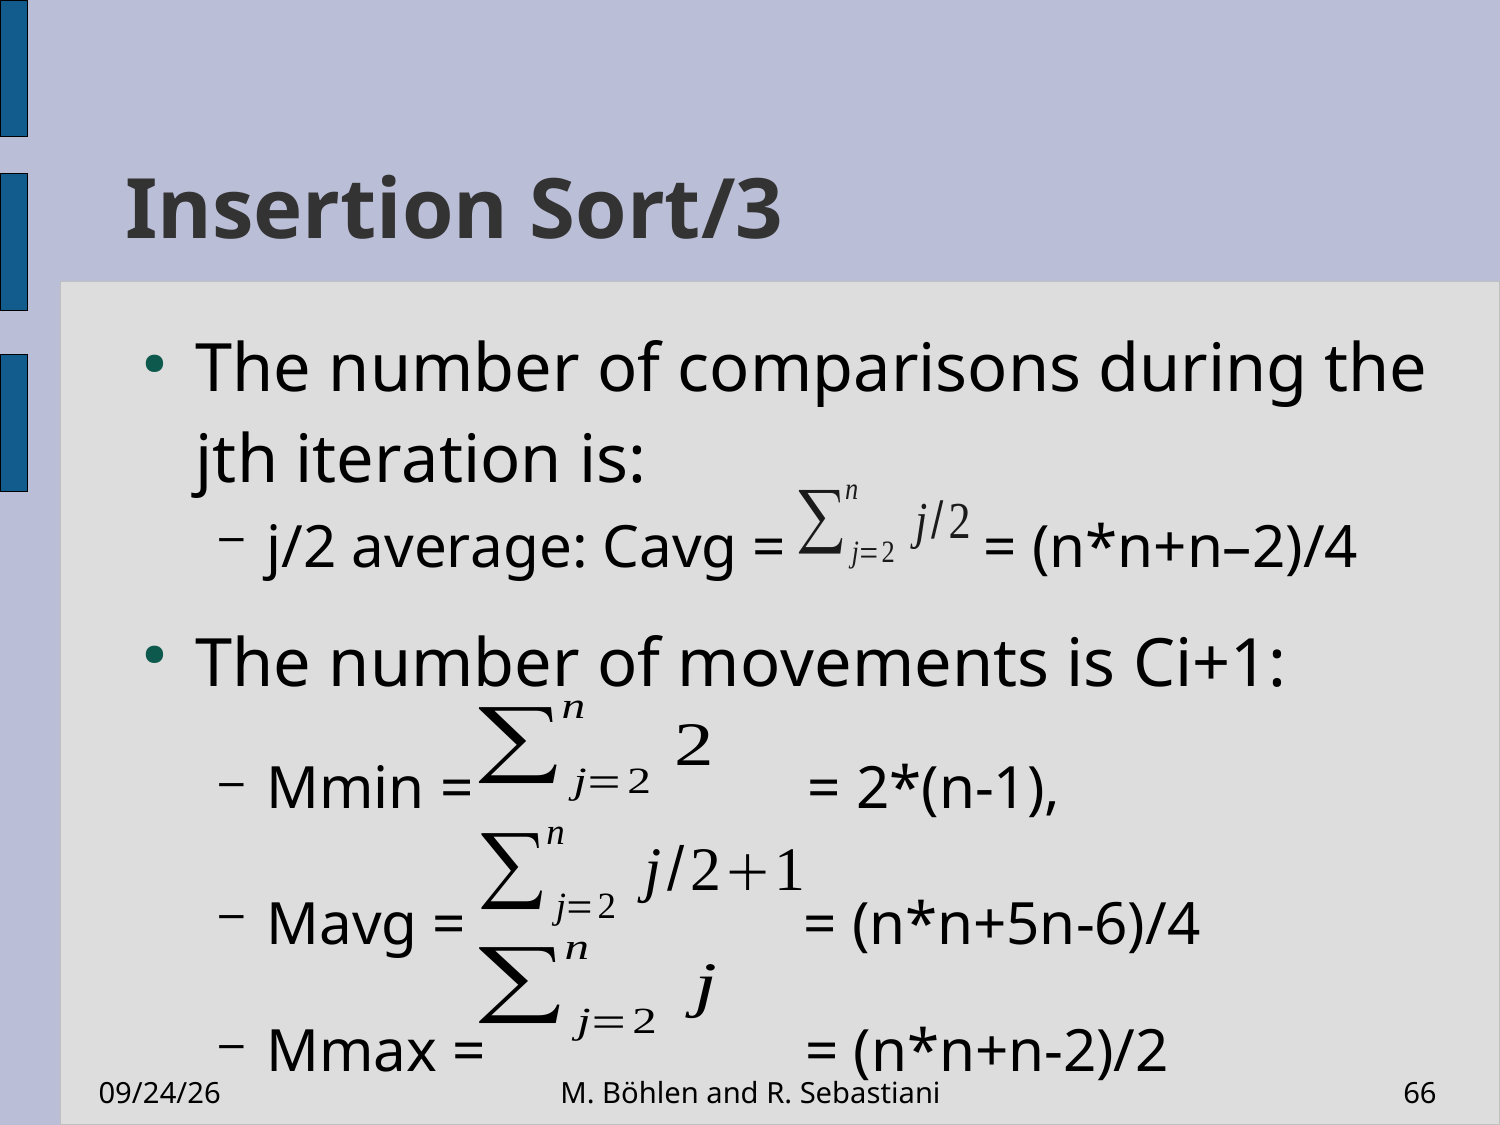

# Insertion Sort/3
The number of comparisons during the jth iteration is:
j/2 average: Cavg = = (n*n+n–2)/4
The number of movements is Ci+1:
Mmin = = 2*(n-1),
Mavg = = (n*n+5n-6)/4
Mmax = = (n*n+n-2)/2
M. Böhlen and R. Sebastiani
66